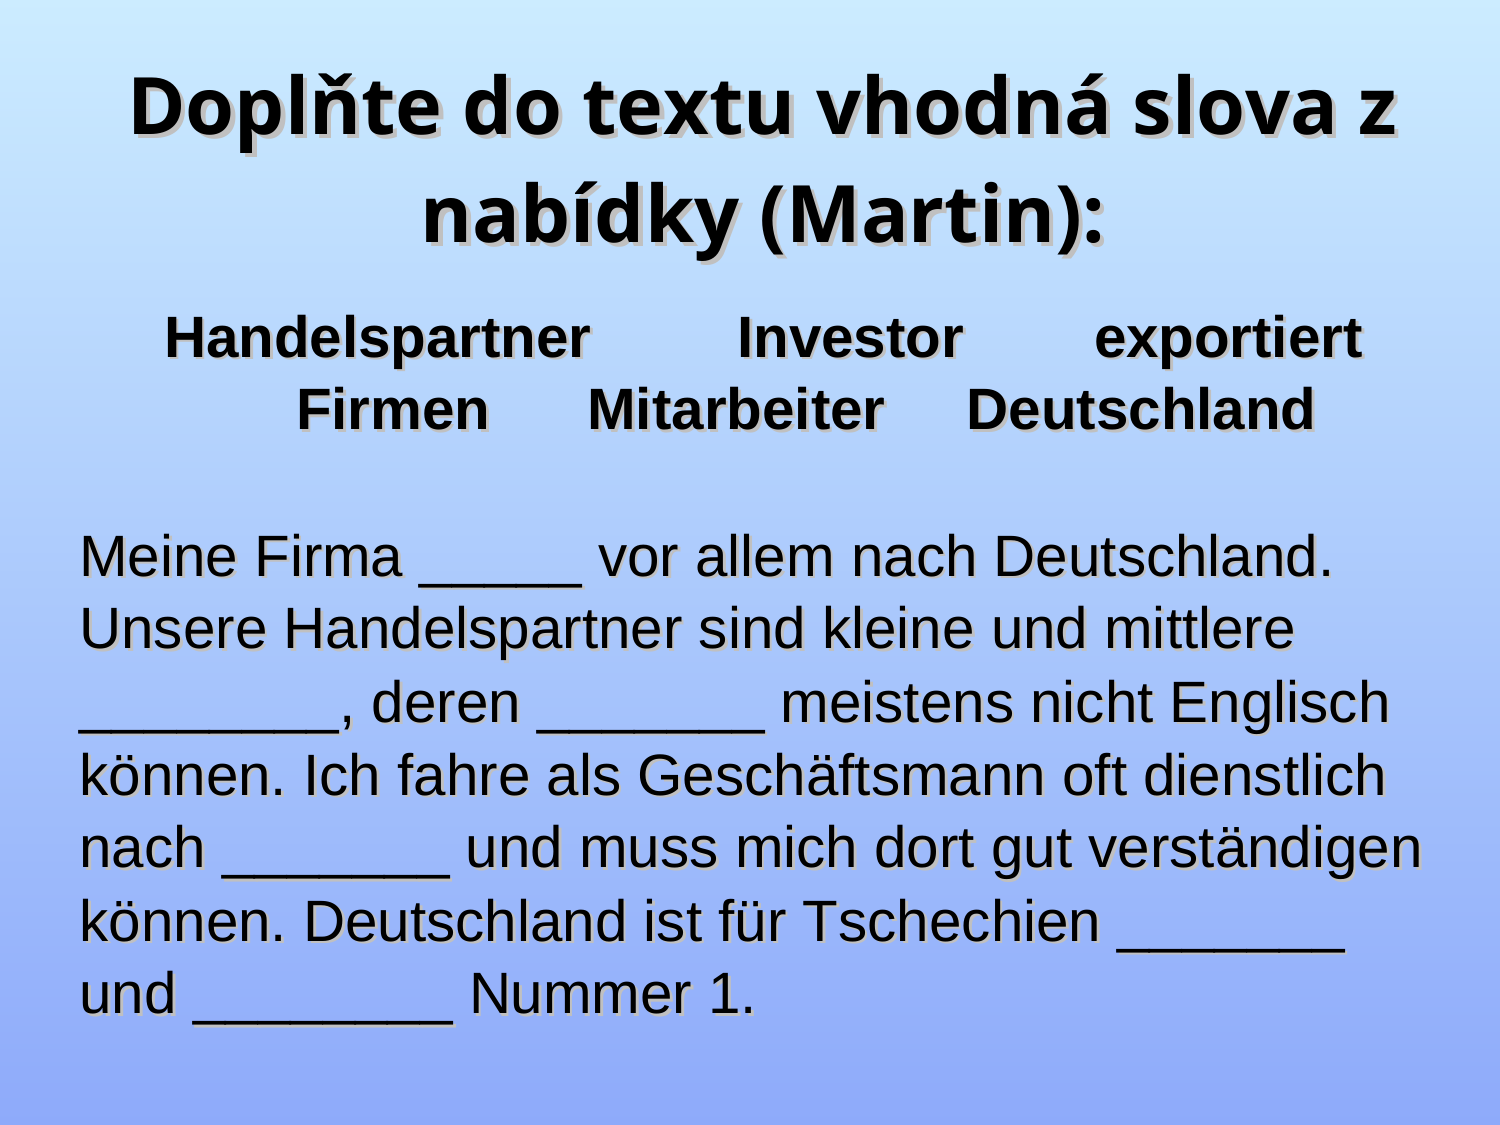

# Doplňte do textu vhodná slova z nabídky (Martin):
 Handelspartner Investor exportiert
 Firmen Mitarbeiter Deutschland
Meine Firma _____ vor allem nach Deutschland.
Unsere Handelspartner sind kleine und mittlere
________, deren _______ meistens nicht Englisch
können. Ich fahre als Geschäftsmann oft dienstlich
nach _______ und muss mich dort gut verständigen
können. Deutschland ist für Tschechien _______
und ________ Nummer 1.